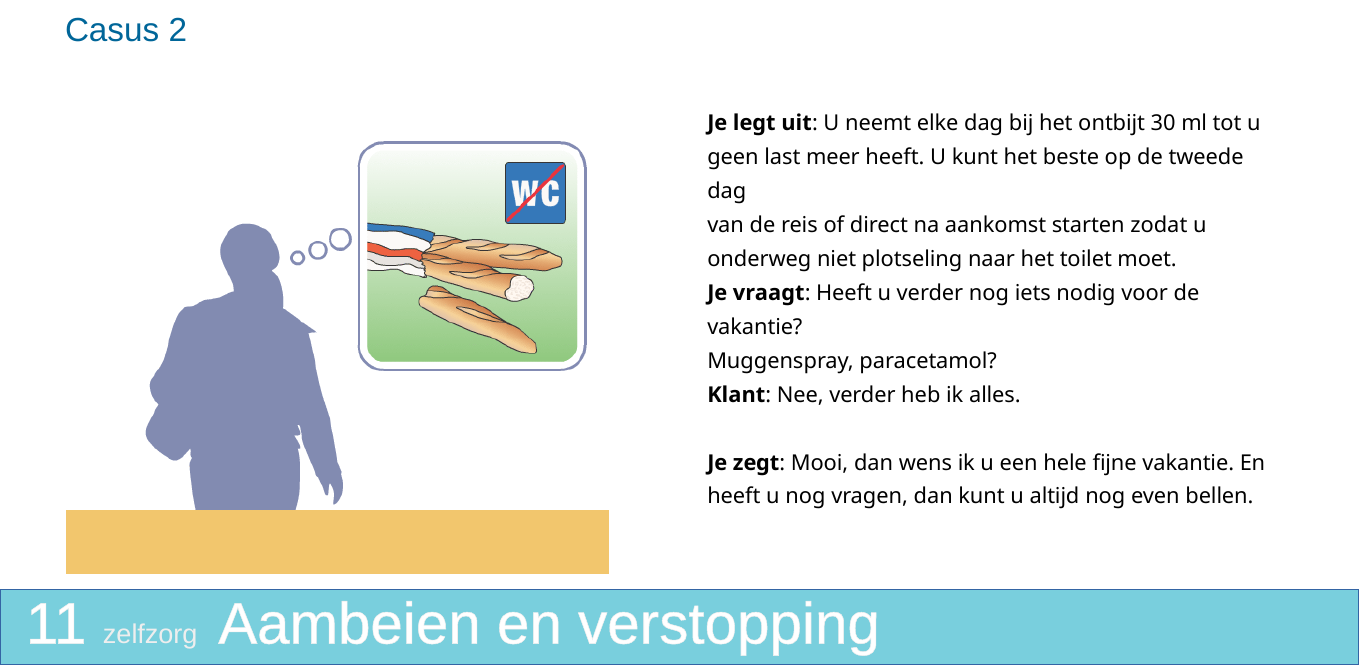

Casus 2
Je legt uit: U neemt elke dag bij het ontbijt 30 ml tot u
geen last meer heeft. U kunt het beste op de tweede dag
van de reis of direct na aankomst starten zodat u onderweg niet plotseling naar het toilet moet.
Je vraagt: Heeft u verder nog iets nodig voor de vakantie?
Muggenspray, paracetamol?
Klant: Nee, verder heb ik alles.
Je zegt: Mooi, dan wens ik u een hele fijne vakantie. En
heeft u nog vragen, dan kunt u altijd nog even bellen.
# 11 zelfzorg Aambeien en verstopping
september 2020